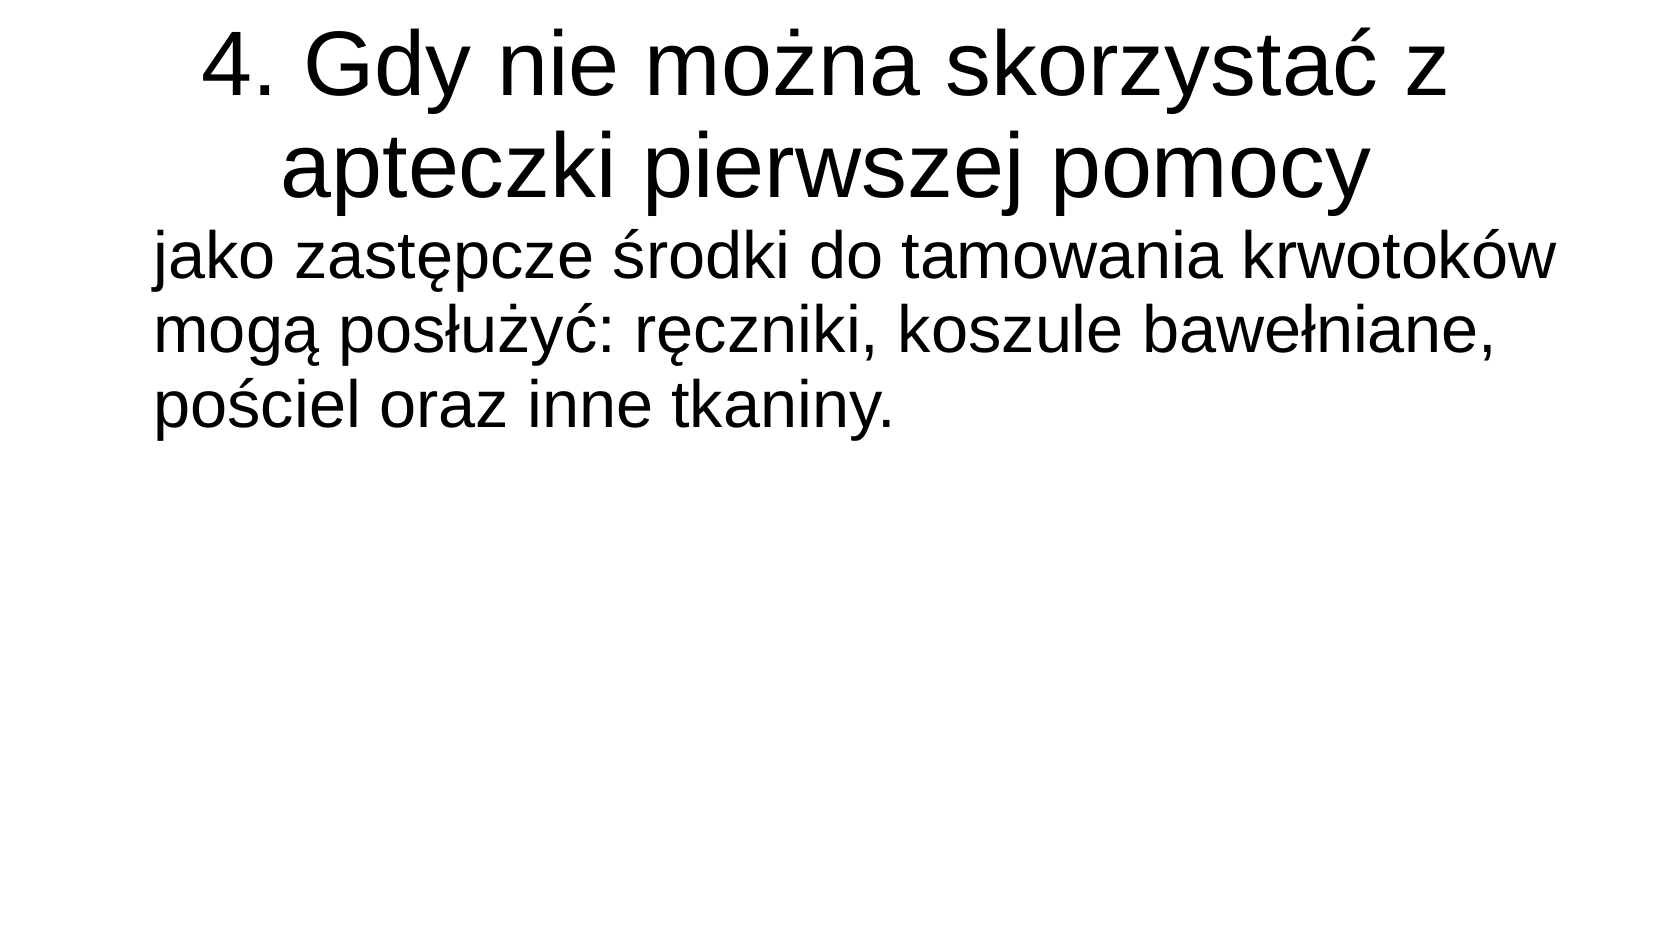

# 4. Gdy nie można skorzystać z apteczki pierwszej pomocy
jako zastępcze środki do tamowania krwotoków mogą posłużyć: ręczniki, koszule bawełniane, pościel oraz inne tkaniny.